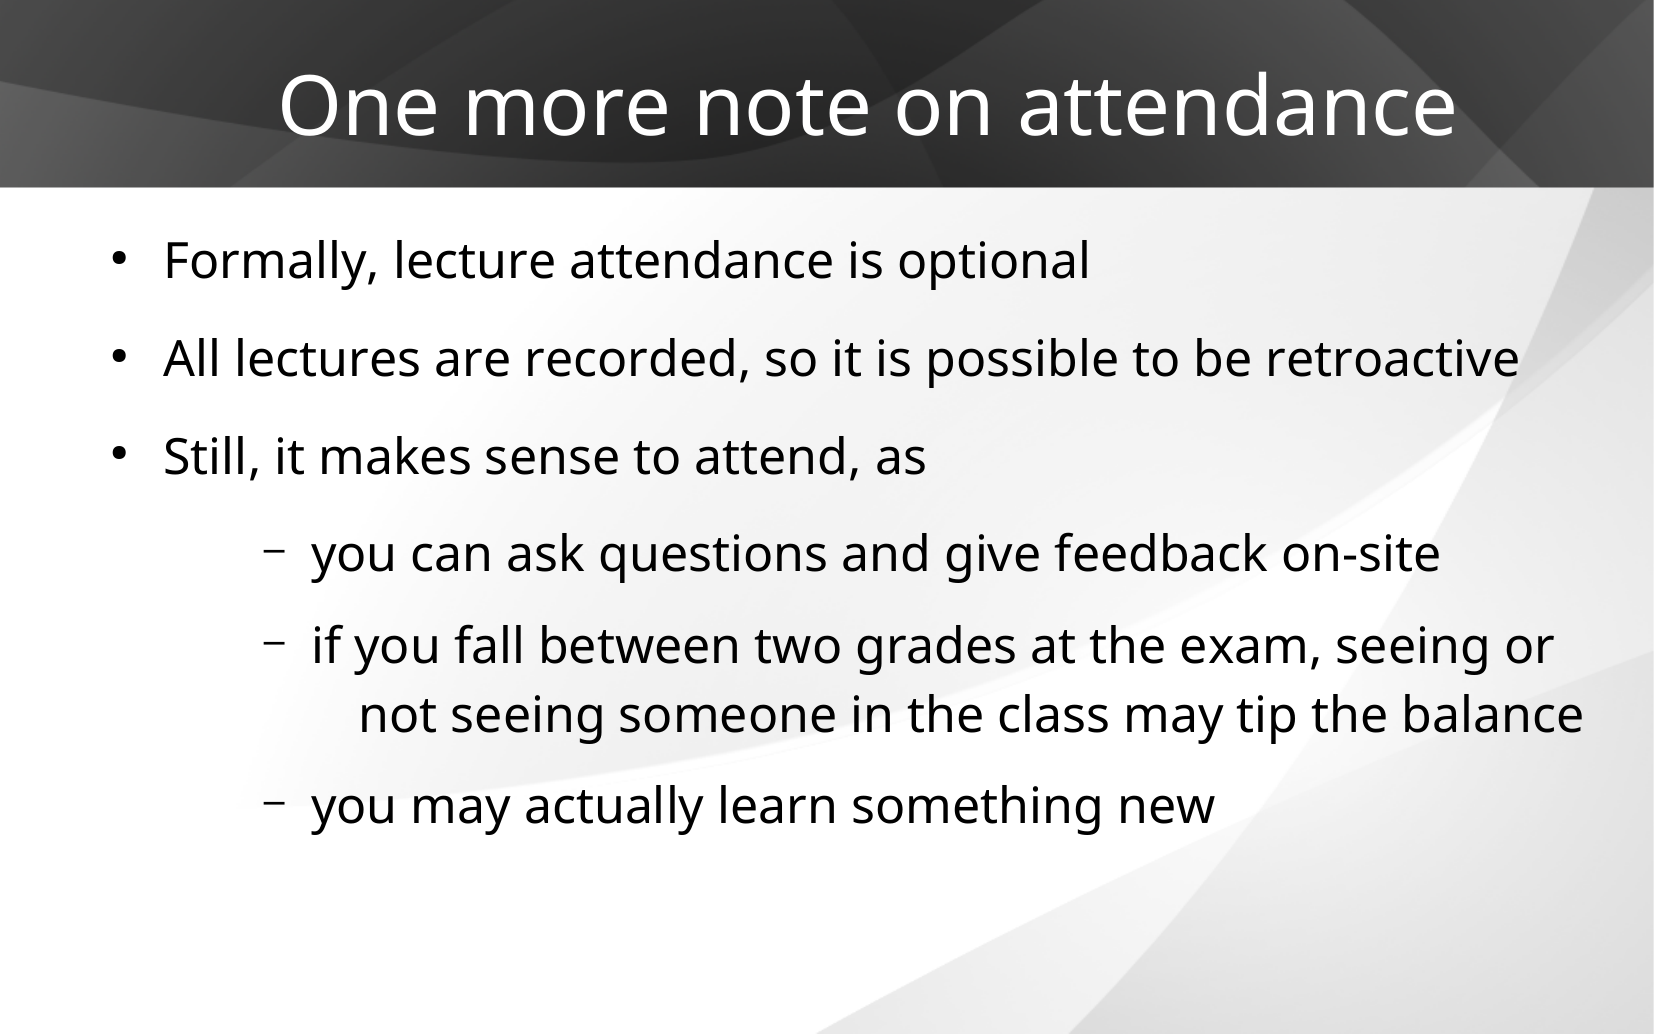

# One more note on attendance
Formally, lecture attendance is optional
All lectures are recorded, so it is possible to be retroactive
Still, it makes sense to attend, as
you can ask questions and give feedback on-site
if you fall between two grades at the exam, seeing or not seeing someone in the class may tip the balance
you may actually learn something new